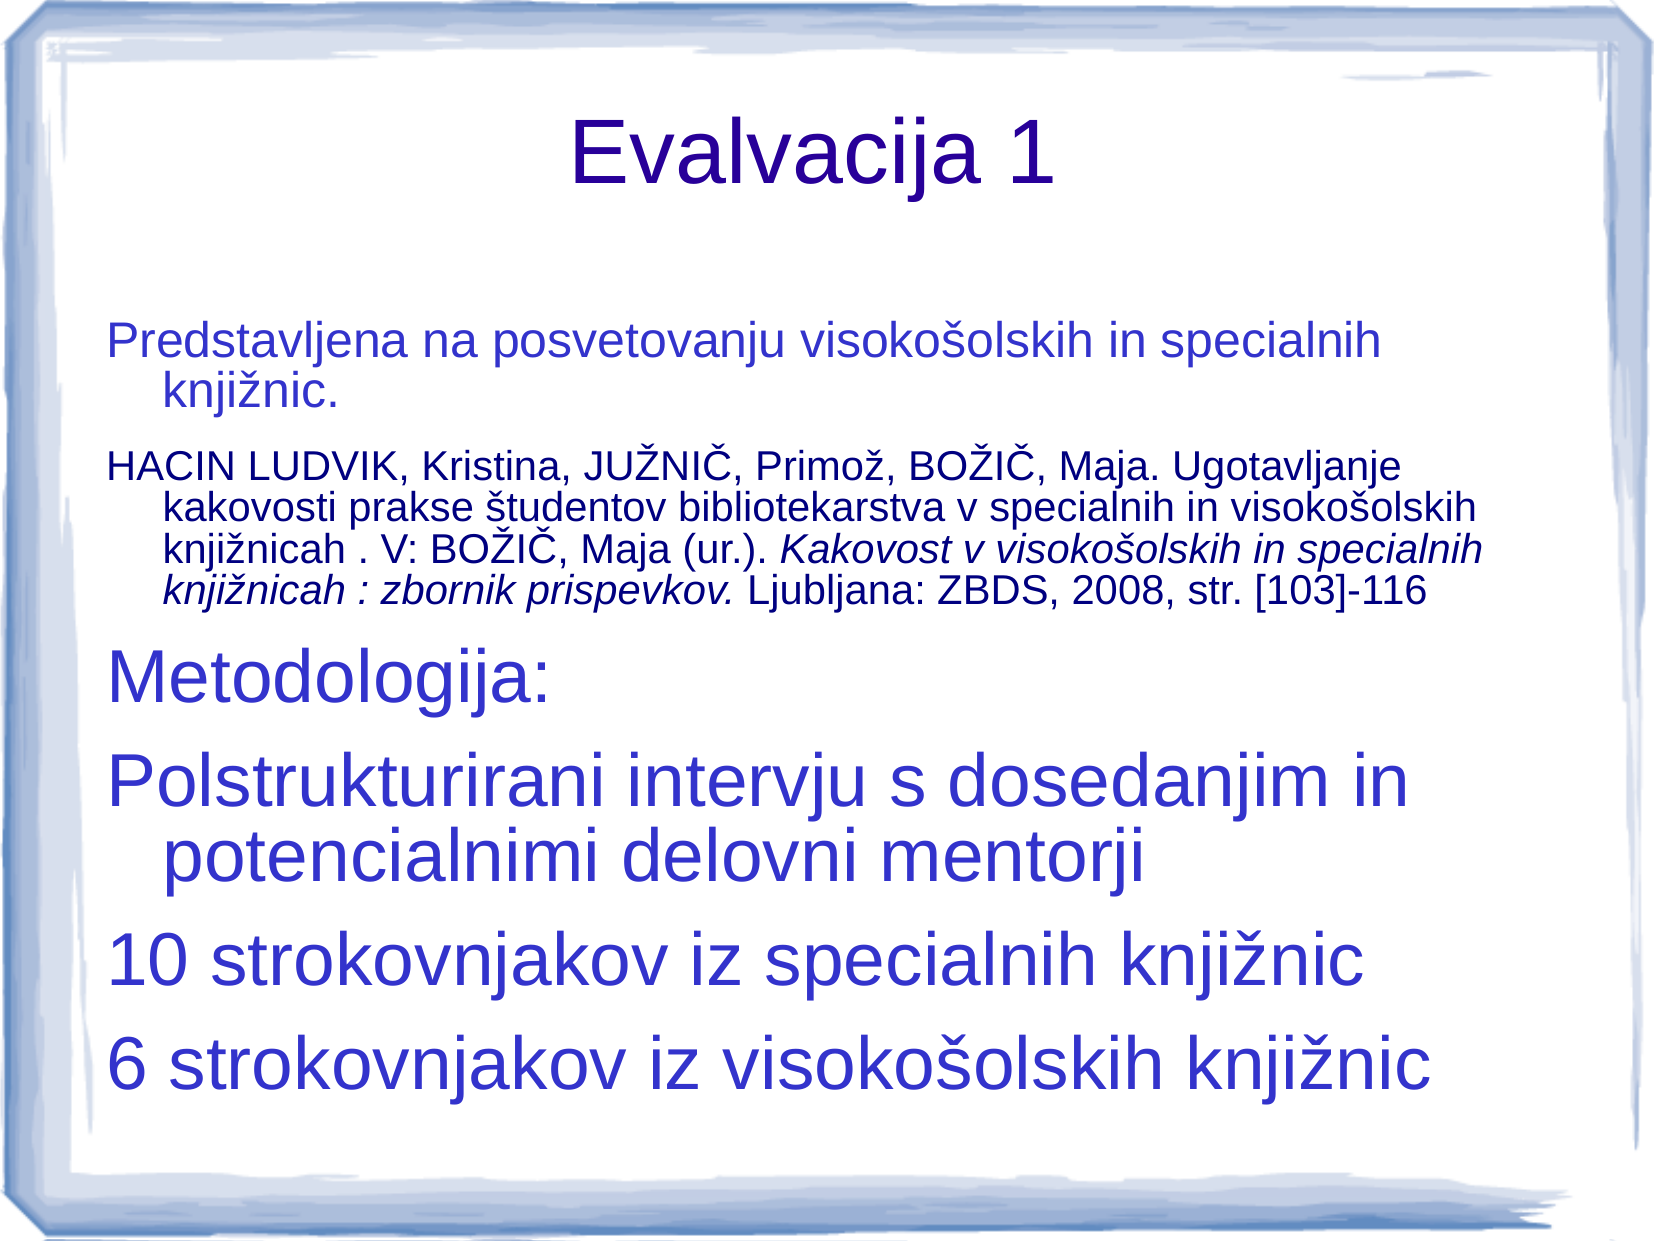

# Evalvacija 1
Predstavljena na posvetovanju visokošolskih in specialnih knjižnic.
HACIN LUDVIK, Kristina, JUŽNIČ, Primož, BOŽIČ, Maja. Ugotavljanje kakovosti prakse študentov bibliotekarstva v specialnih in visokošolskih knjižnicah . V: BOŽIČ, Maja (ur.). Kakovost v visokošolskih in specialnih knjižnicah : zbornik prispevkov. Ljubljana: ZBDS, 2008, str. [103]-116
Metodologija:
Polstrukturirani intervju s dosedanjim in potencialnimi delovni mentorji
10 strokovnjakov iz specialnih knjižnic
6 strokovnjakov iz visokošolskih knjižnic